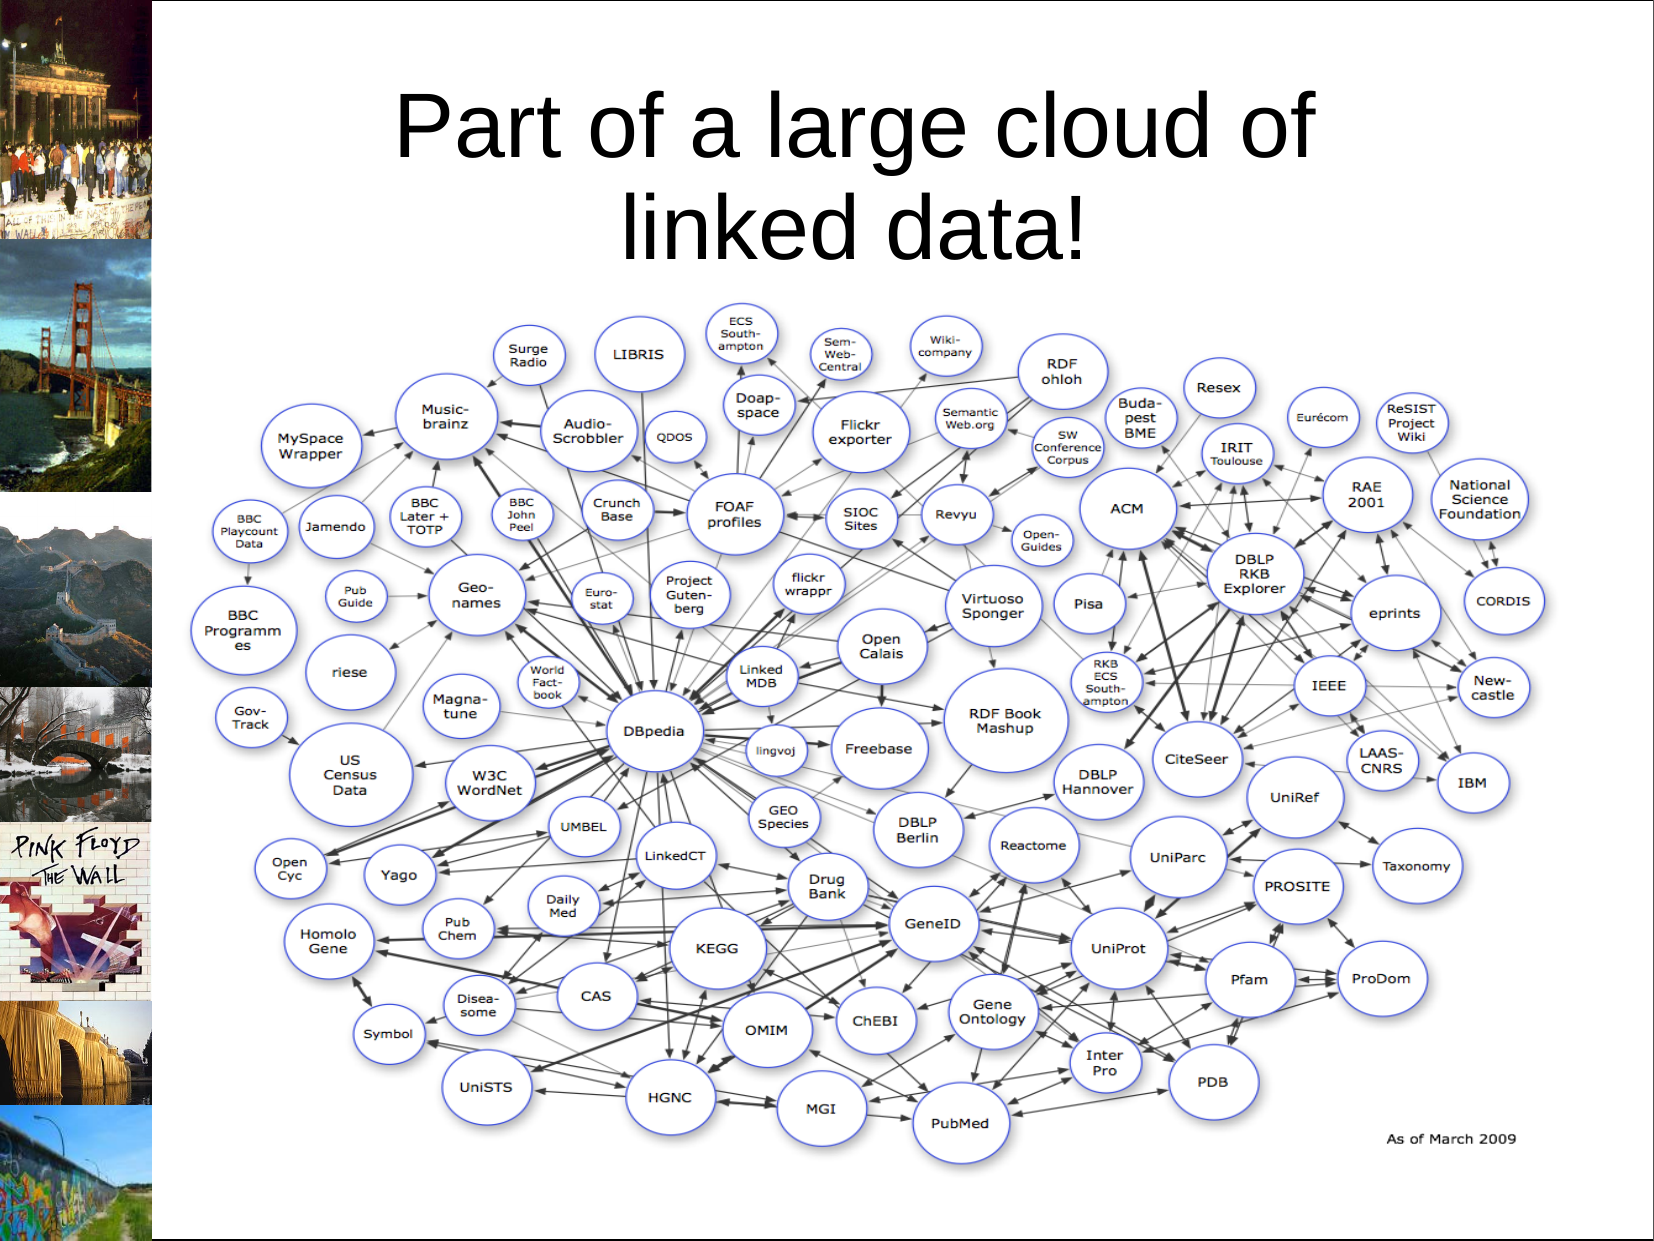

# Part of a large cloud of linked data!